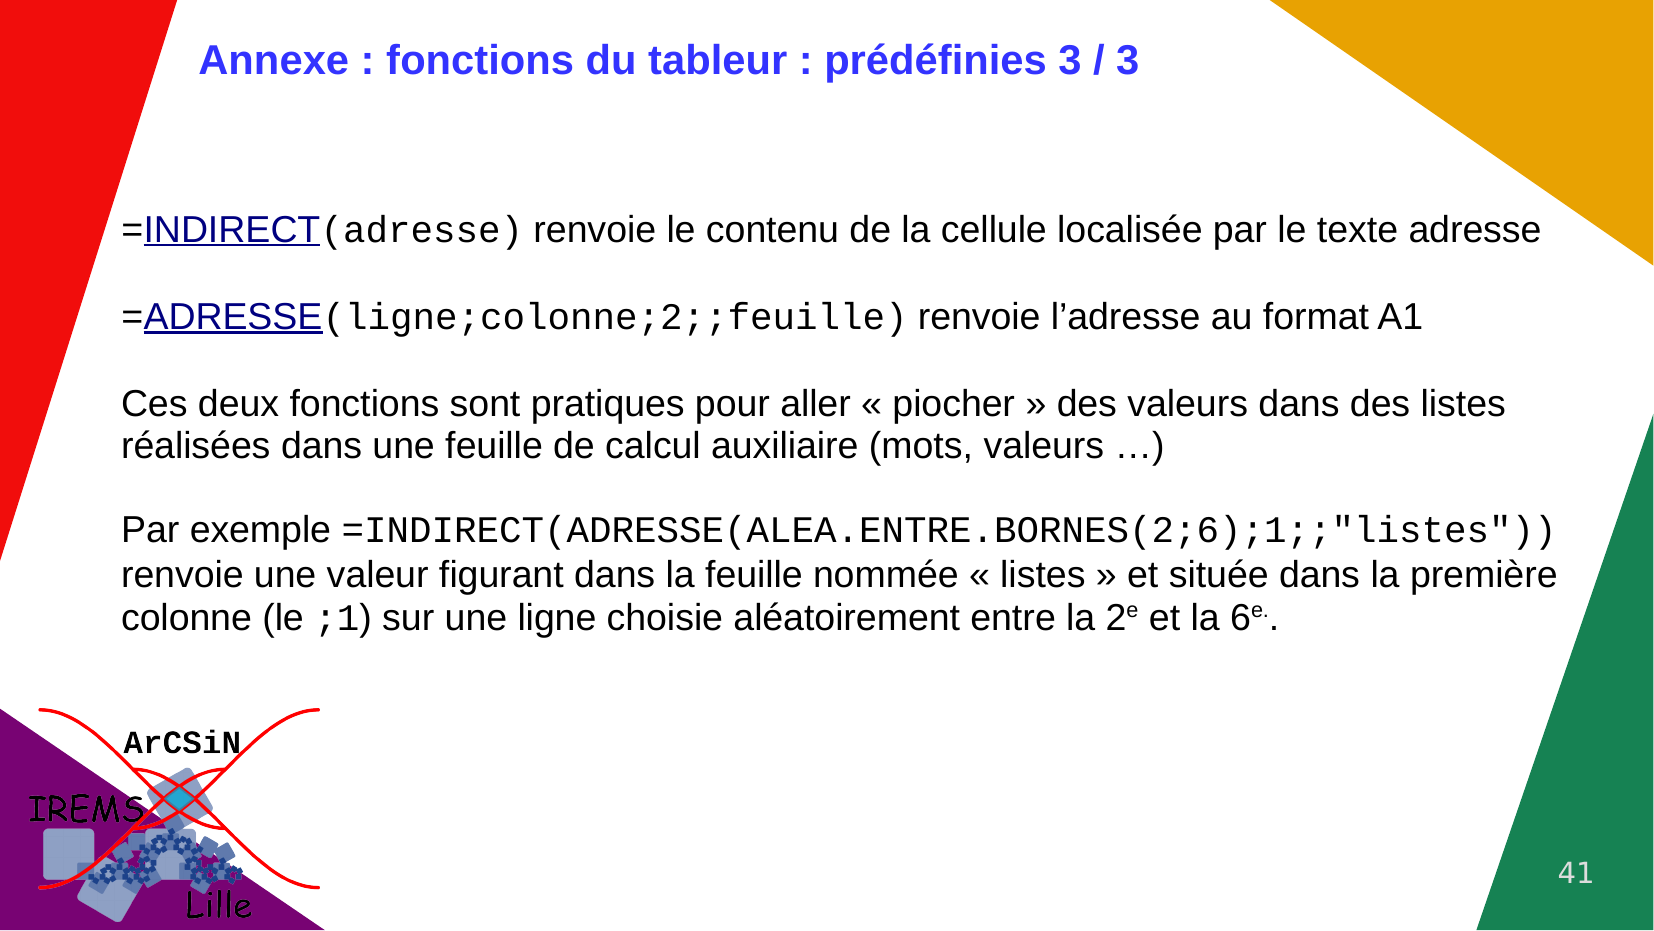

Annexe : fonctions du tableur : prédéfinies 3 / 3
=INDIRECT(adresse) renvoie le contenu de la cellule localisée par le texte adresse
=ADRESSE(ligne;colonne;2;;feuille) renvoie l’adresse au format A1
Ces deux fonctions sont pratiques pour aller « piocher » des valeurs dans des listes
réalisées dans une feuille de calcul auxiliaire (mots, valeurs …)
Par exemple =INDIRECT(ADRESSE(ALEA.ENTRE.BORNES(2;6);1;;"listes"))
renvoie une valeur figurant dans la feuille nommée « listes » et située dans la première
colonne (le ;1) sur une ligne choisie aléatoirement entre la 2e et la 6e..
41